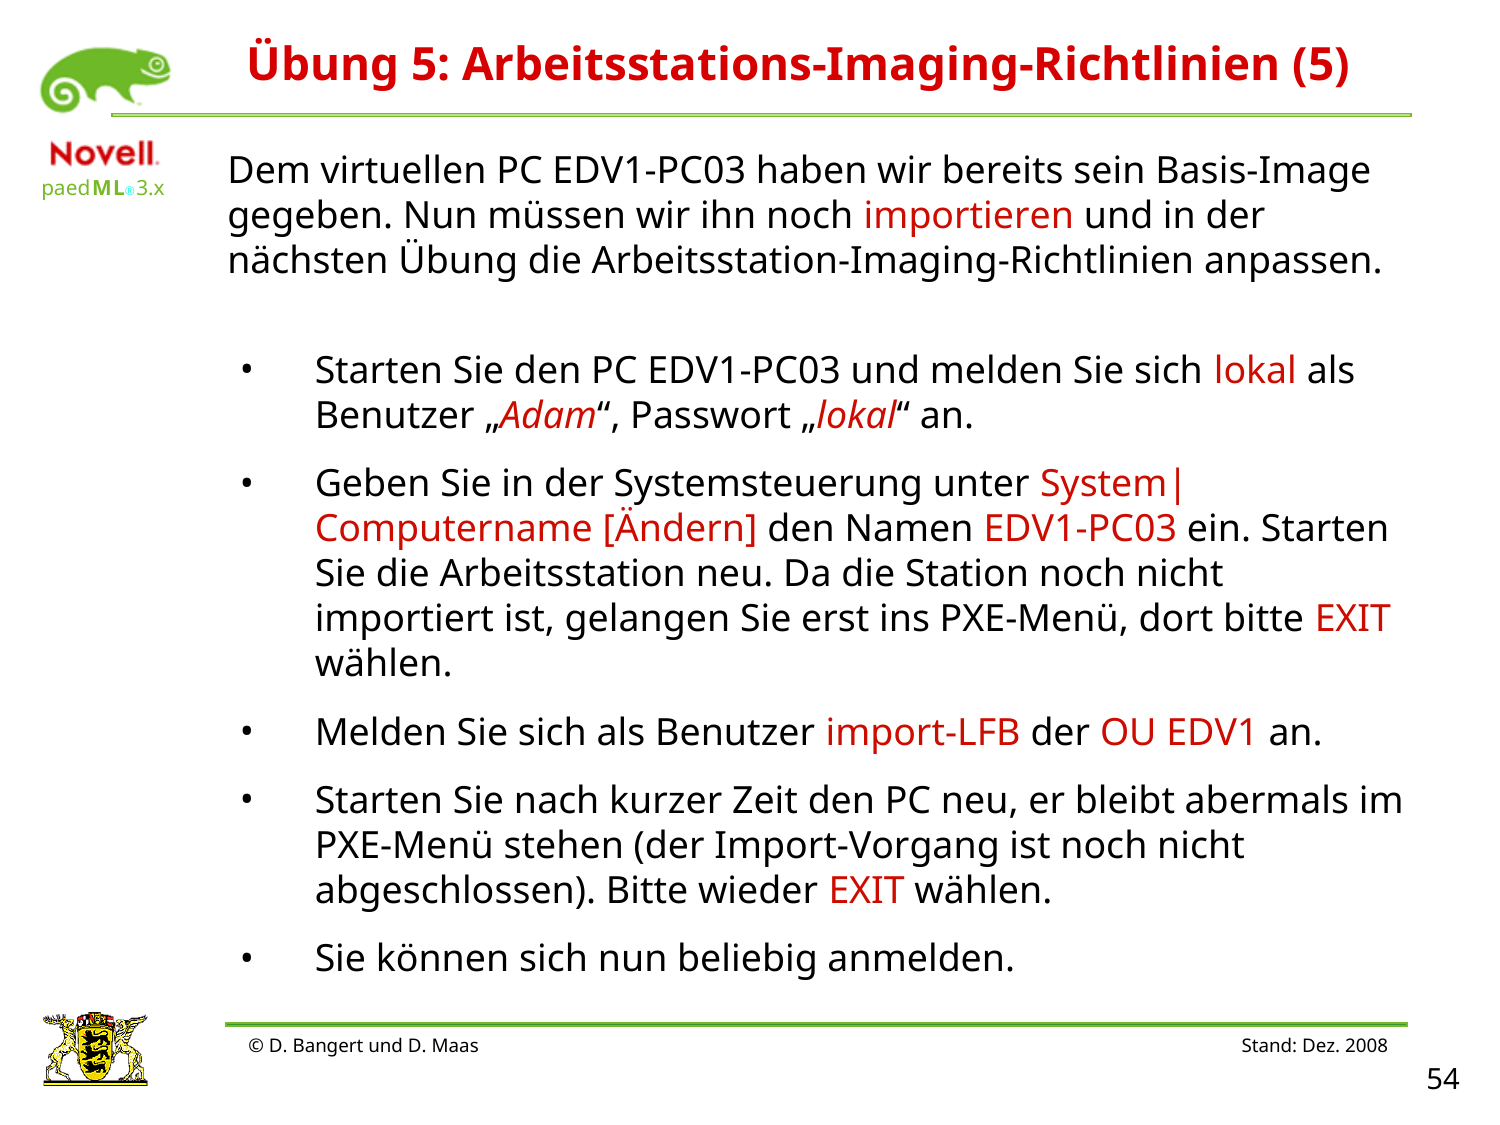

# Übung 5: Arbeitsstations-Imaging-Richtlinien (5)‏
Dem virtuellen PC EDV1-PC03 haben wir bereits sein Basis-Image gegeben. Nun müssen wir ihn noch importieren und in der nächsten Übung die Arbeitsstation-Imaging-Richtlinien anpassen.
Starten Sie den PC EDV1-PC03 und melden Sie sich lokal als Benutzer „Adam“, Passwort „lokal“ an.
Geben Sie in der Systemsteuerung unter System|Computername [Ändern] den Namen EDV1-PC03 ein. Starten Sie die Arbeitsstation neu. Da die Station noch nicht importiert ist, gelangen Sie erst ins PXE-Menü, dort bitte EXIT wählen.
Melden Sie sich als Benutzer import-LFB der OU EDV1 an.
Starten Sie nach kurzer Zeit den PC neu, er bleibt abermals im PXE-Menü stehen (der Import-Vorgang ist noch nicht abgeschlossen). Bitte wieder EXIT wählen.
Sie können sich nun beliebig anmelden.
© D. Bangert und D. Maas
Dez. 2008
54